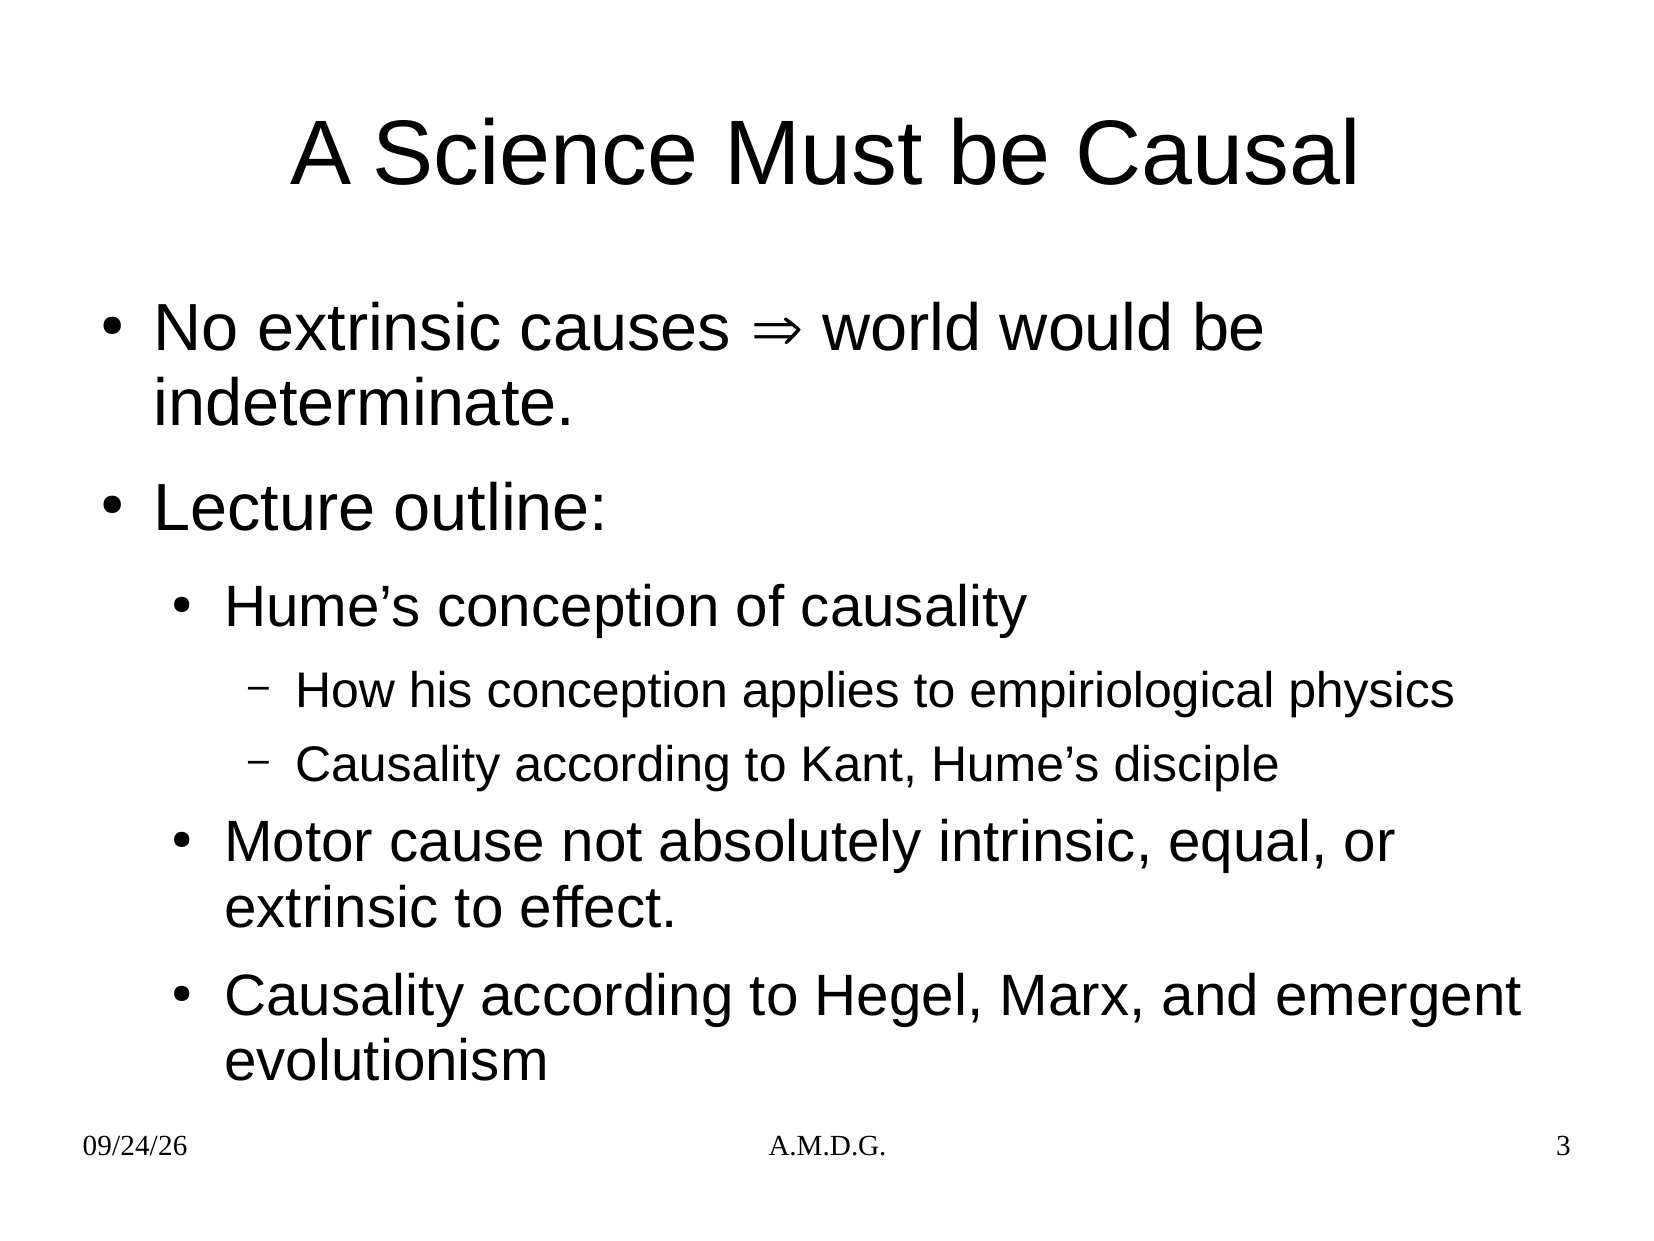

A Science Must be Causal
# No extrinsic causes ⇒ world would be indeterminate.
Lecture outline:
Hume’s conception of causality
How his conception applies to empiriological physics
Causality according to Kant, Hume’s disciple
Motor cause not absolutely intrinsic, equal, or extrinsic to effect.
Causality according to Hegel, Marx, and emergent evolutionism
A.M.D.G.
3